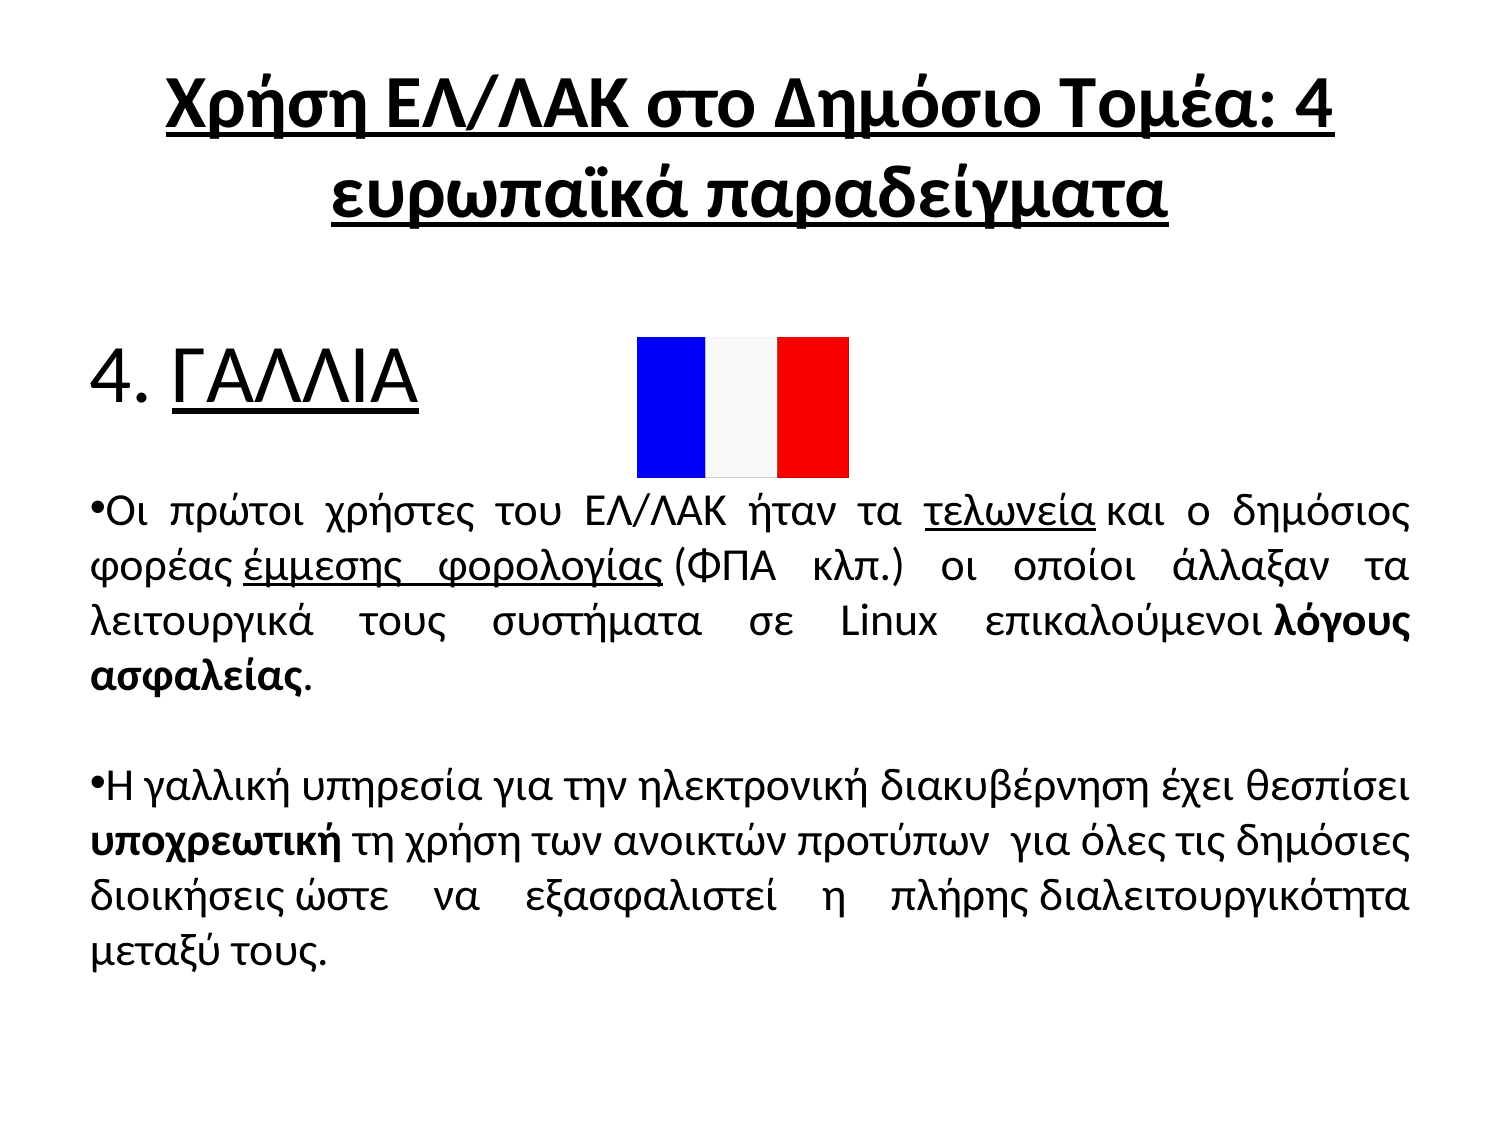

17/5/2013
Θεματα ΚτΠ/Γ
Χρήση ΕΛ/ΛΑΚ στο Δημόσιο Τομέα: 4 ευρωπαϊκά παραδείγματα
4. ΓΑΛΛΙΑ
Οι πρώτοι χρήστες του ΕΛ/ΛΑΚ ήταν τα τελωνεία και ο δημόσιος φορέας έμμεσης φορολογίας (ΦΠΑ κλπ.) οι οποίοι άλλαξαν τα λειτουργικά τους συστήματα σε Linux επικαλούμενοι λόγους ασφαλείας.
Η γαλλική υπηρεσία για την ηλεκτρονική διακυβέρνηση έχει θεσπίσει υποχρεωτική τη χρήση των ανοικτών προτύπων  για όλες τις δημόσιες διοικήσεις ώστε να εξασφαλιστεί η πλήρης διαλειτουργικότητα μεταξύ τους.